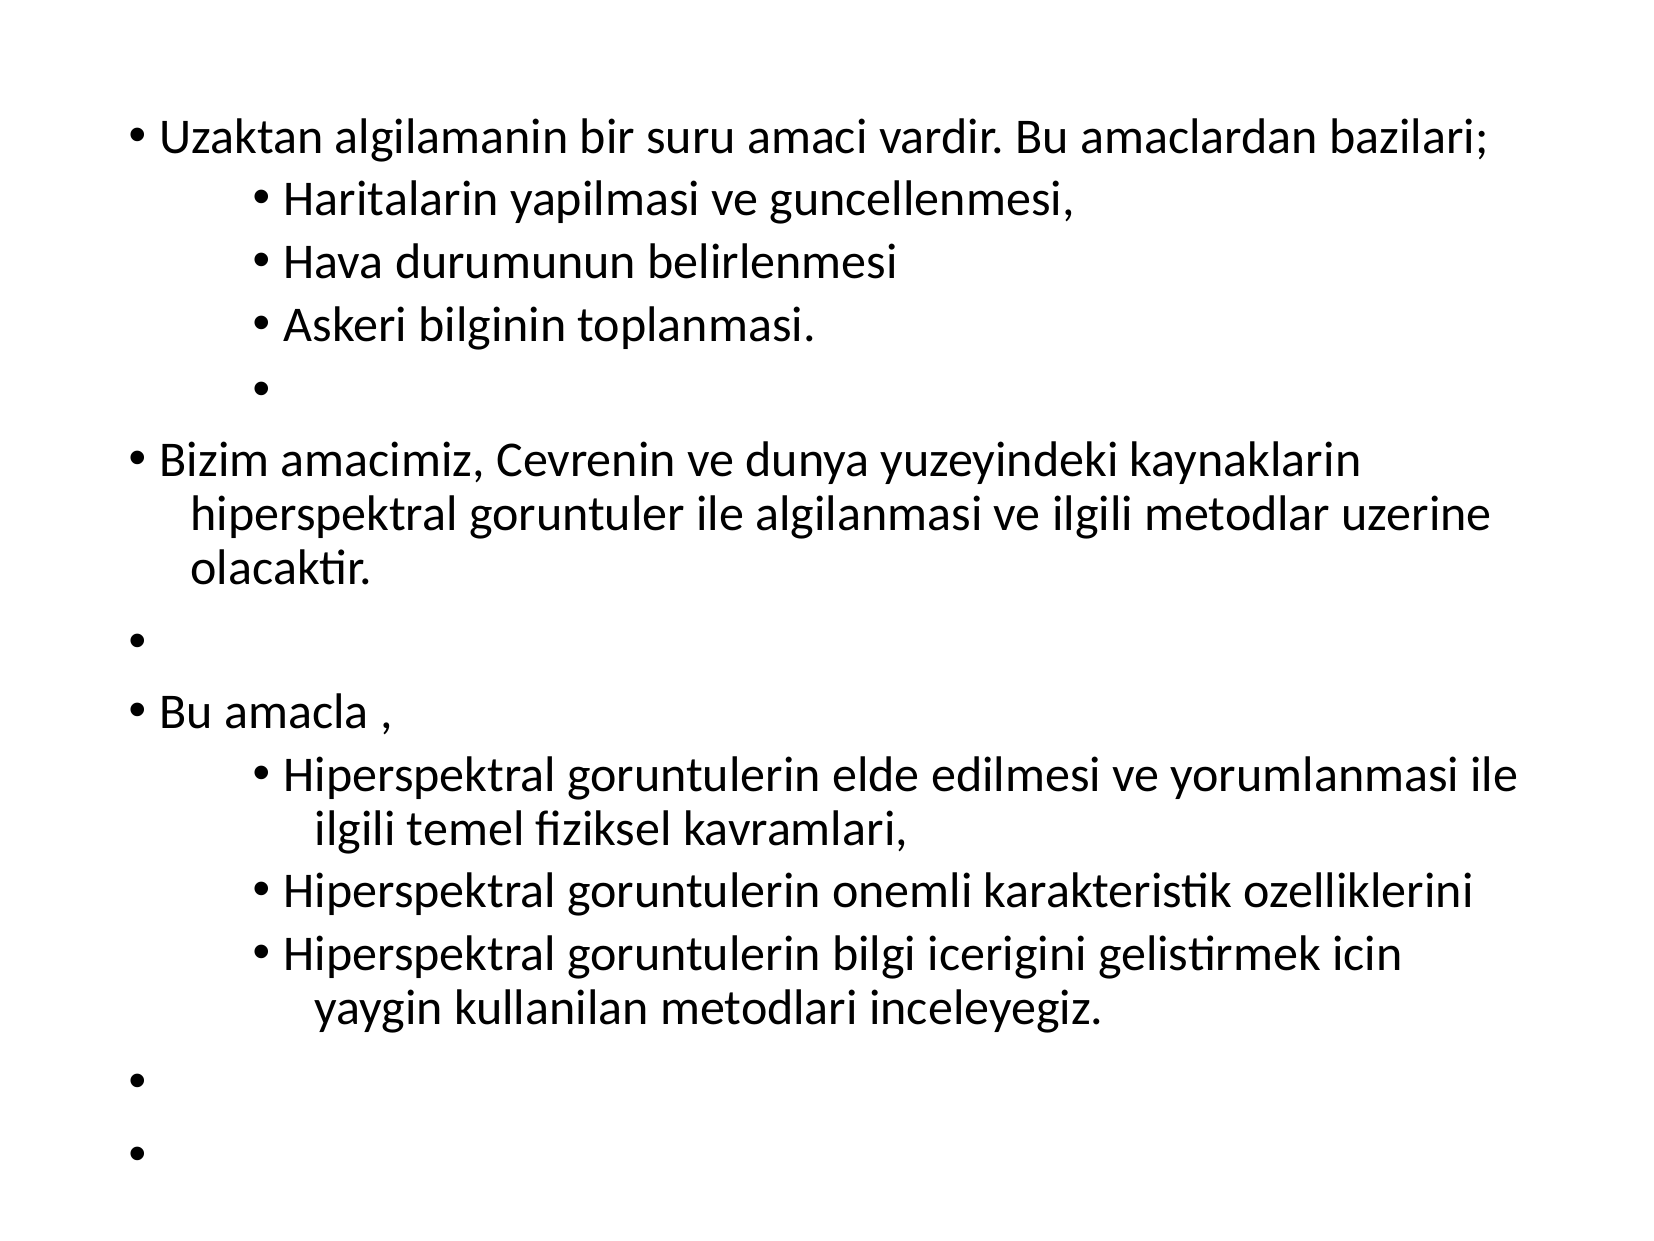

# Uzaktan algilamanin bir suru amaci vardir. Bu amaclardan bazilari;
Haritalarin yapilmasi ve guncellenmesi,
Hava durumunun belirlenmesi
Askeri bilginin toplanmasi.
Bizim amacimiz, Cevrenin ve dunya yuzeyindeki kaynaklarin hiperspektral goruntuler ile algilanmasi ve ilgili metodlar uzerine olacaktir.
Bu amacla ,
Hiperspektral goruntulerin elde edilmesi ve yorumlanmasi ile ilgili temel fiziksel kavramlari,
Hiperspektral goruntulerin onemli karakteristik ozelliklerini
Hiperspektral goruntulerin bilgi icerigini gelistirmek icin yaygin kullanilan metodlari inceleyegiz.